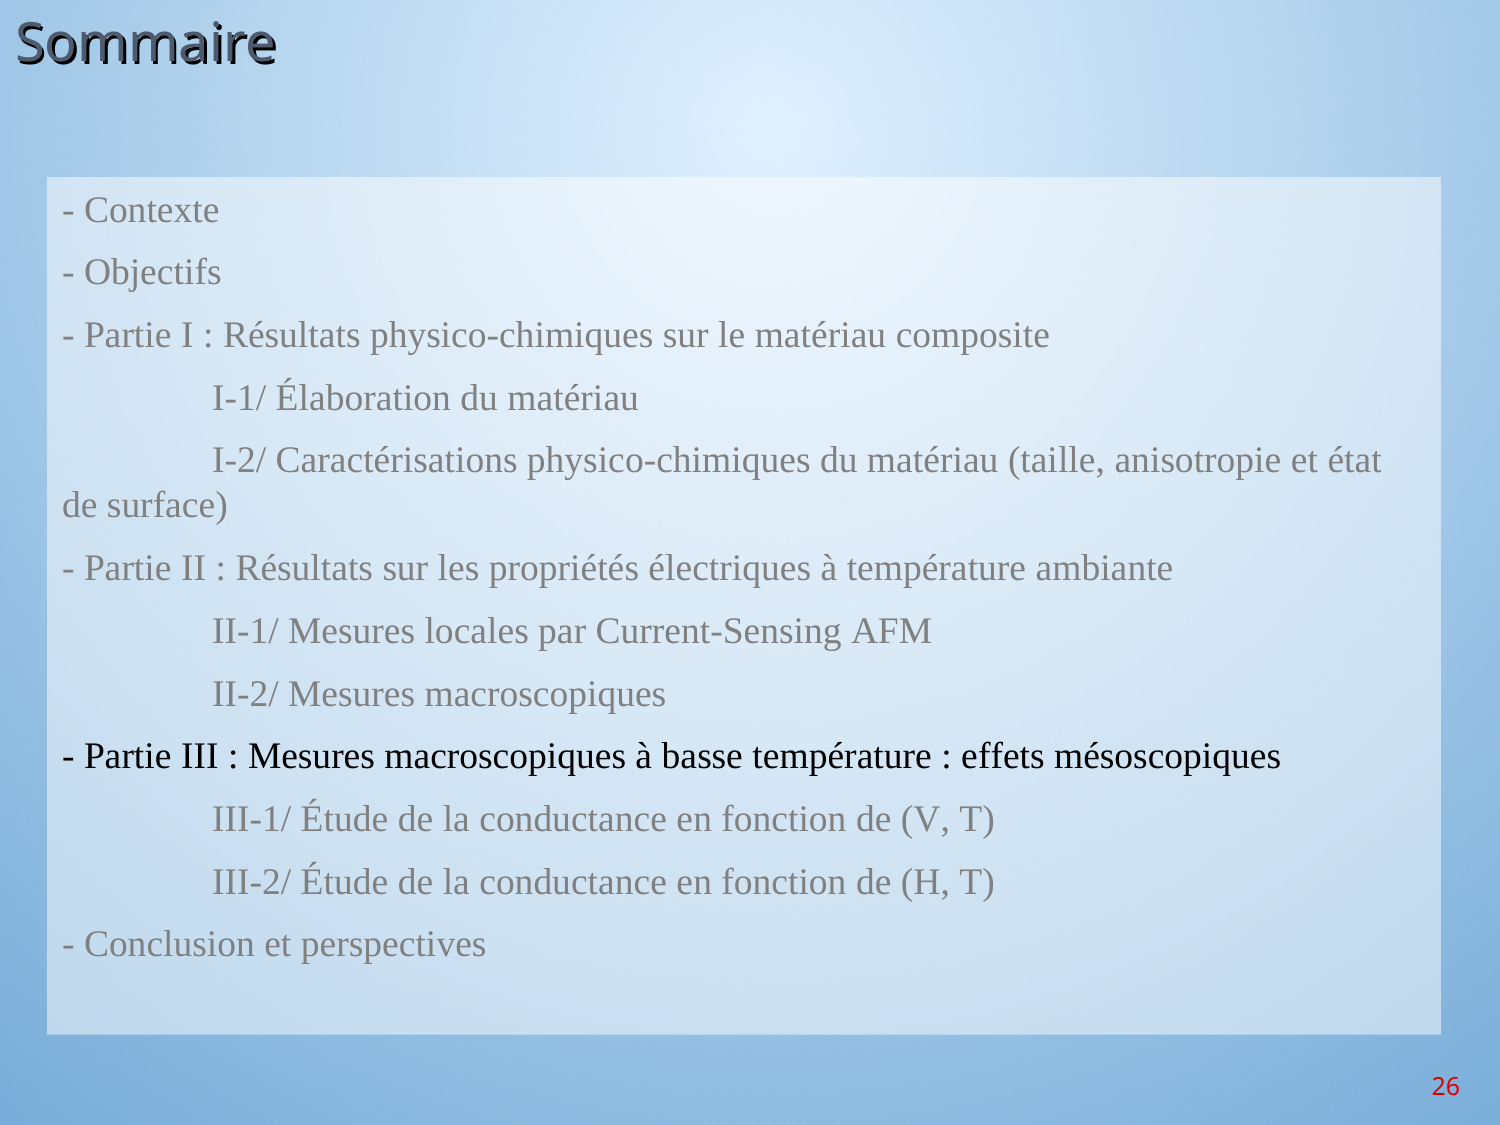

# Sommaire
- Contexte
- Objectifs
- Partie I : Résultats physico-chimiques sur le matériau composite
	I-1/ Élaboration du matériau
	I-2/ Caractérisations physico-chimiques du matériau (taille, anisotropie et état de surface)
- Partie II : Résultats sur les propriétés électriques à température ambiante
	II-1/ Mesures locales par Current-Sensing AFM
	II-2/ Mesures macroscopiques
- Partie III : Mesures macroscopiques à basse température : effets mésoscopiques
	III-1/ Étude de la conductance en fonction de (V, T)
	III-2/ Étude de la conductance en fonction de (H, T)
- Conclusion et perspectives